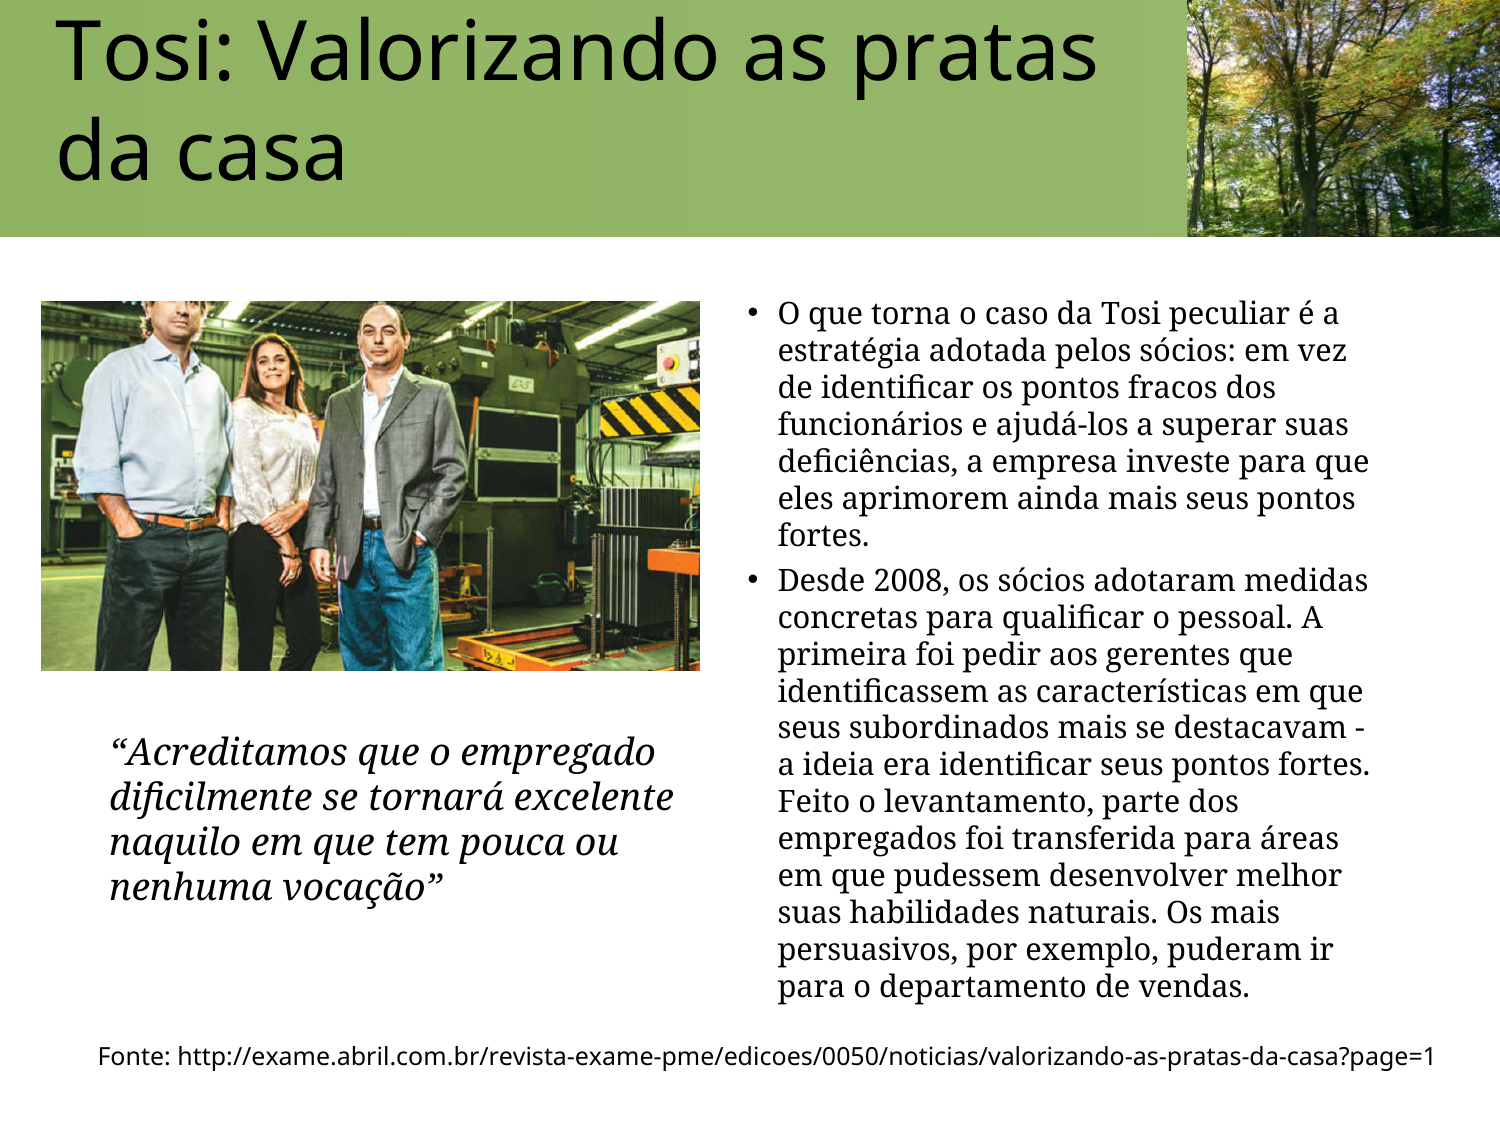

# Tosi: Valorizando as pratas da casa
O que torna o caso da Tosi peculiar é a estratégia adotada pelos sócios: em vez de identificar os pontos fracos dos funcionários e ajudá-los a superar suas deficiências, a empresa investe para que eles aprimorem ainda mais seus pontos fortes.
Desde 2008, os sócios adotaram medidas concretas para qualificar o pessoal. A primeira foi pedir aos gerentes que identificassem as características em que seus subordinados mais se destacavam - a ideia era identificar seus pontos fortes. Feito o levantamento, parte dos empregados foi transferida para áreas em que pudessem desenvolver melhor suas habilidades naturais. Os mais persuasivos, por exemplo, puderam ir para o departamento de vendas.
“Acreditamos que o empregado
dificilmente se tornará excelente
naquilo em que tem pouca ou
nenhuma vocação”
Fonte: http://exame.abril.com.br/revista-exame-pme/edicoes/0050/noticias/valorizando-as-pratas-da-casa?page=1